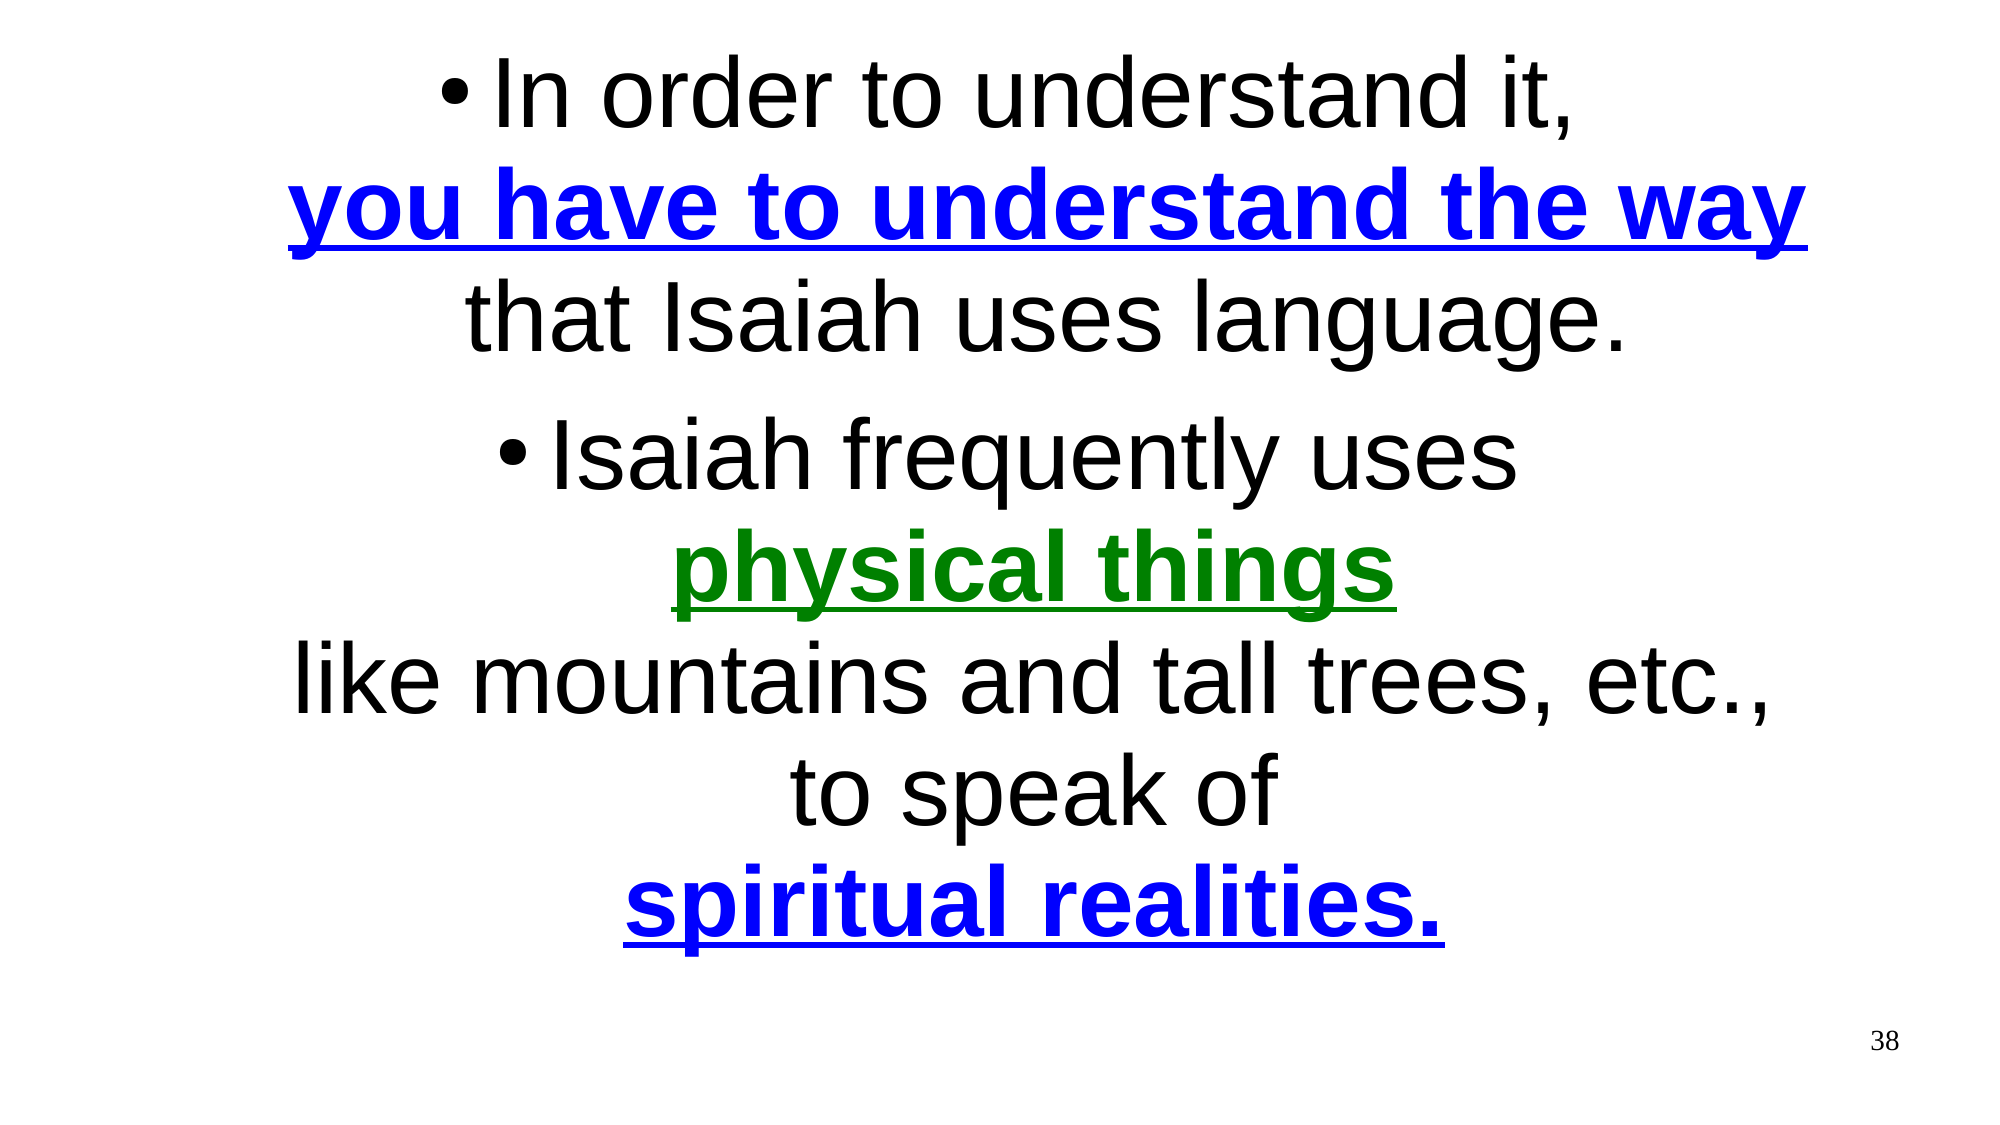

# In order to understand it, you have to understand the way that Isaiah uses language.
Isaiah frequently uses
physical things
like mountains and tall trees, etc.,
to speak of
spiritual realities.
38